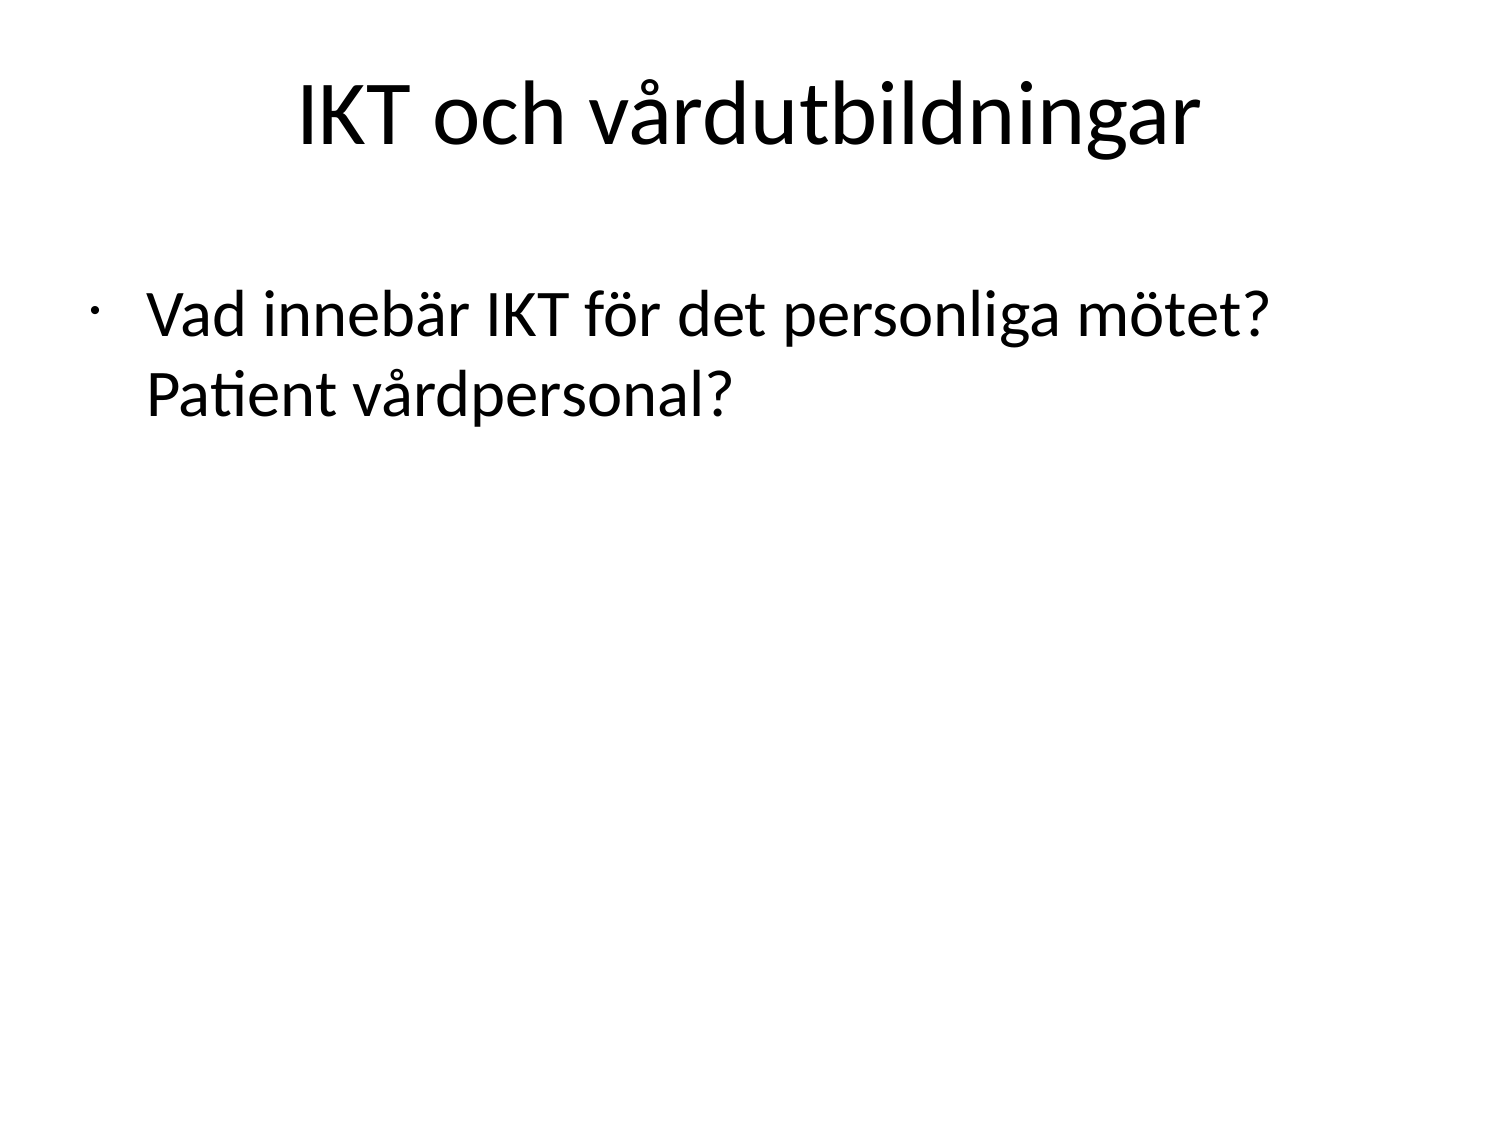

# IKT och vårdutbildningar
Vad innebär IKT för det personliga mötet? Patient vårdpersonal?